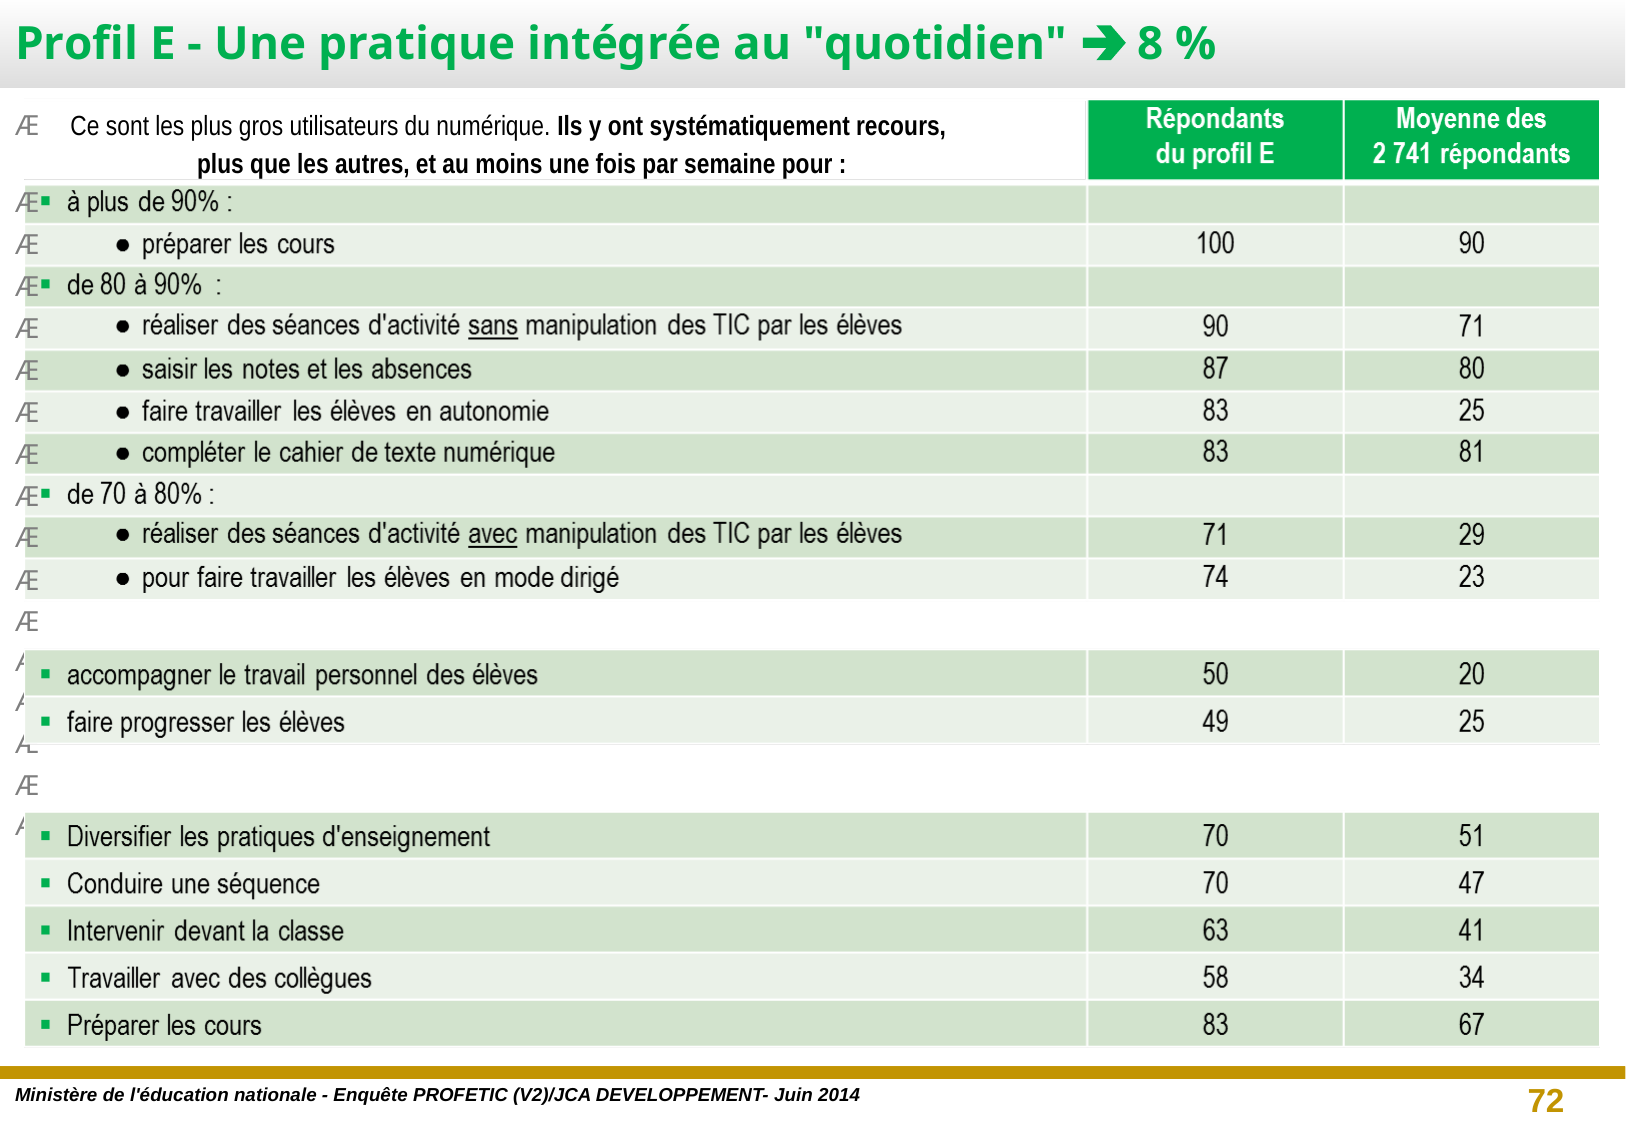

Profil E - Une pratique intégrée au "quotidien"  8 %
# Ce sont les plus gros utilisateurs du numérique. Ils y ont systématiquement recours,
	plus que les autres, et au moins une fois par semaine pour :
Ils perçoivent avant tout, et plus que les autres profils, les bénéfices pour les élèves :
Mais aussi pour leur activité d'enseignement :
Ministère de l'éducation nationale - Enquête PROFETIC (V2)/JCA DEVELOPPEMENT- Juin 2014